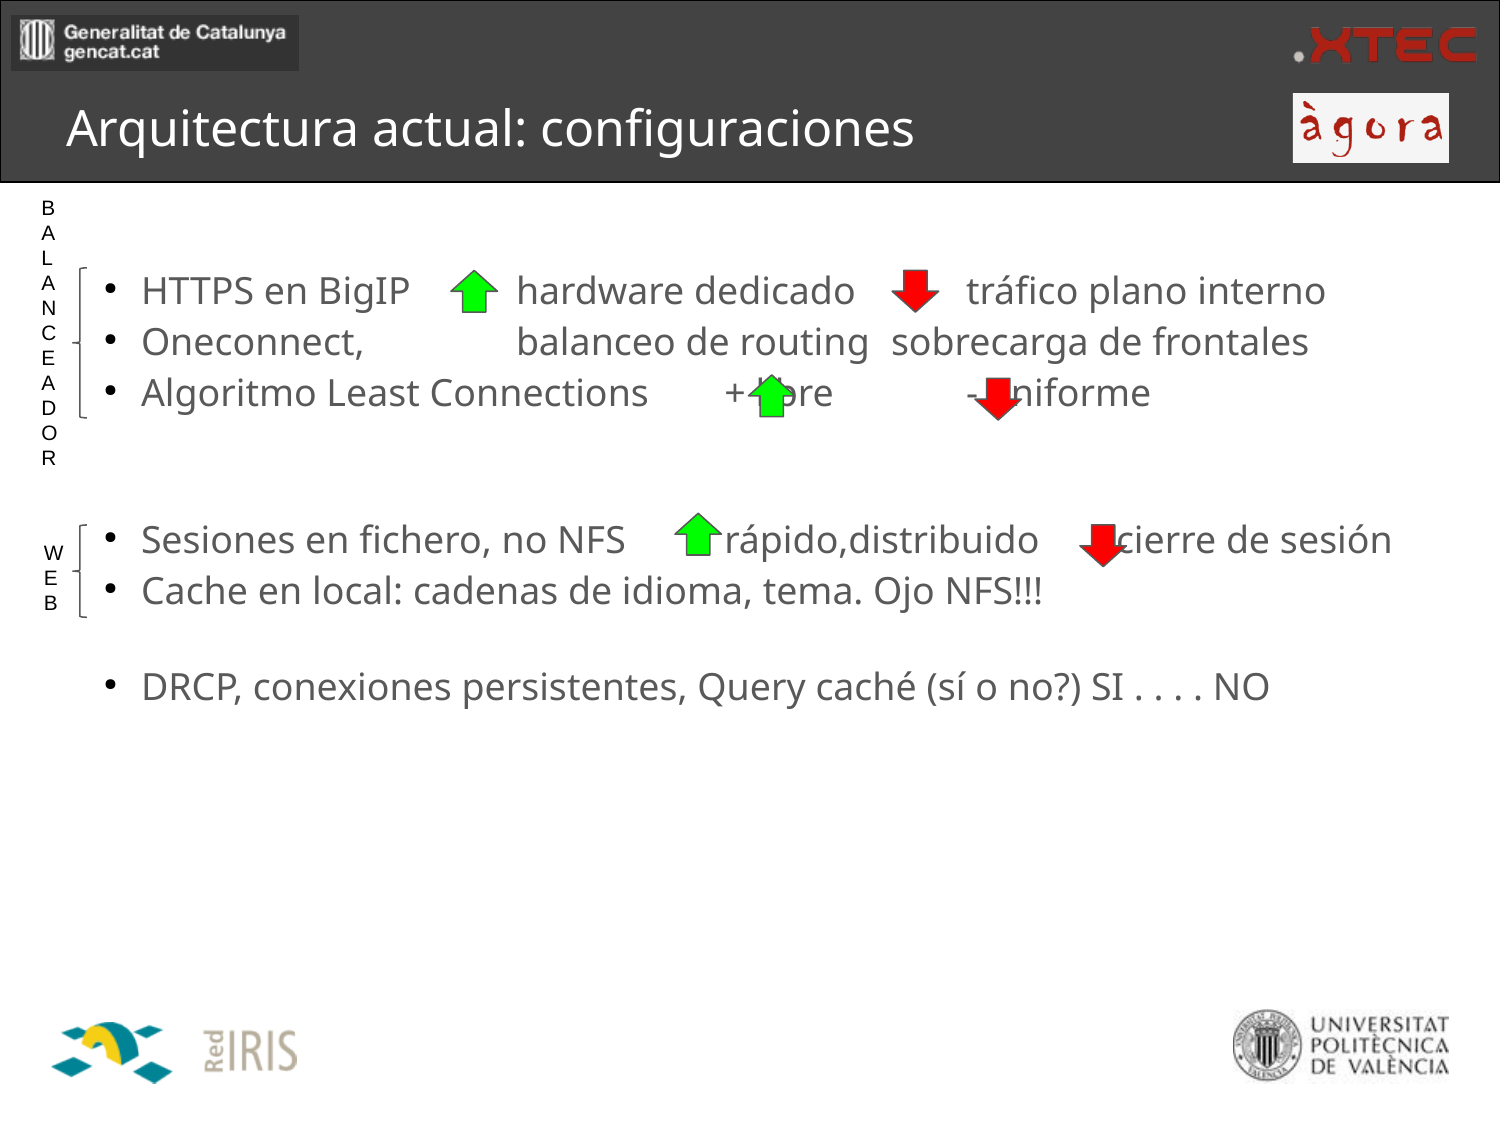

# Arquitectura actual: configuraciones
BALANCEADOR
HTTPS en BigIP		hardware dedicado		tráfico plano interno
Oneconnect, 		balanceo de routing	sobrecarga de frontales
Algoritmo Least Connections	 + libre		- uniforme
Sesiones en fichero, no NFS	 rápido,distribuido 	cierre de sesión
Cache en local: cadenas de idioma, tema. Ojo NFS!!!
DRCP, conexiones persistentes, Query caché (sí o no?) SI . . . . NO
WEB